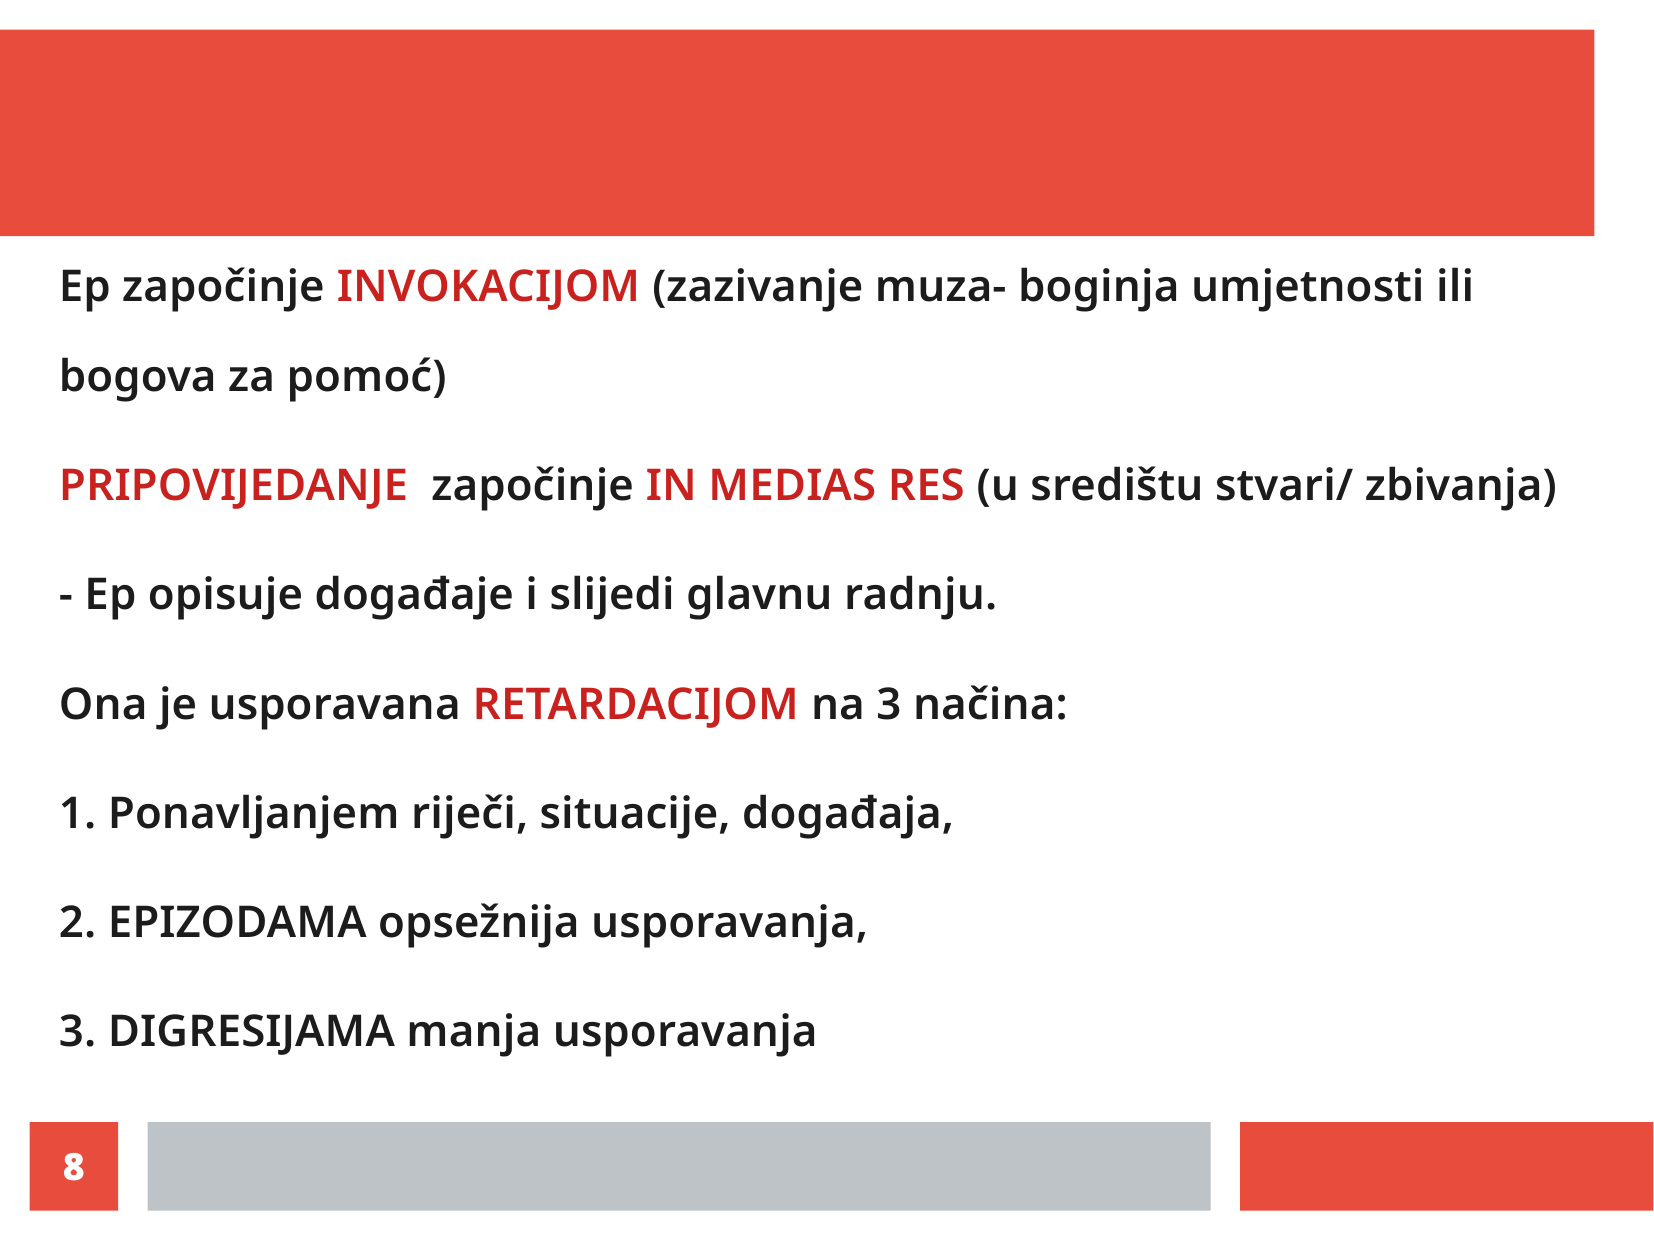

#
Ep započinje INVOKACIJOM (zazivanje muza- boginja umjetnosti ili bogova za pomoć)
PRIPOVIJEDANJE započinje IN MEDIAS RES (u središtu stvari/ zbivanja)
- Ep opisuje događaje i slijedi glavnu radnju.
Ona je usporavana RETARDACIJOM na 3 načina:
1. Ponavljanjem riječi, situacije, događaja,
2. EPIZODAMA opsežnija usporavanja,
3. DIGRESIJAMA manja usporavanja
8